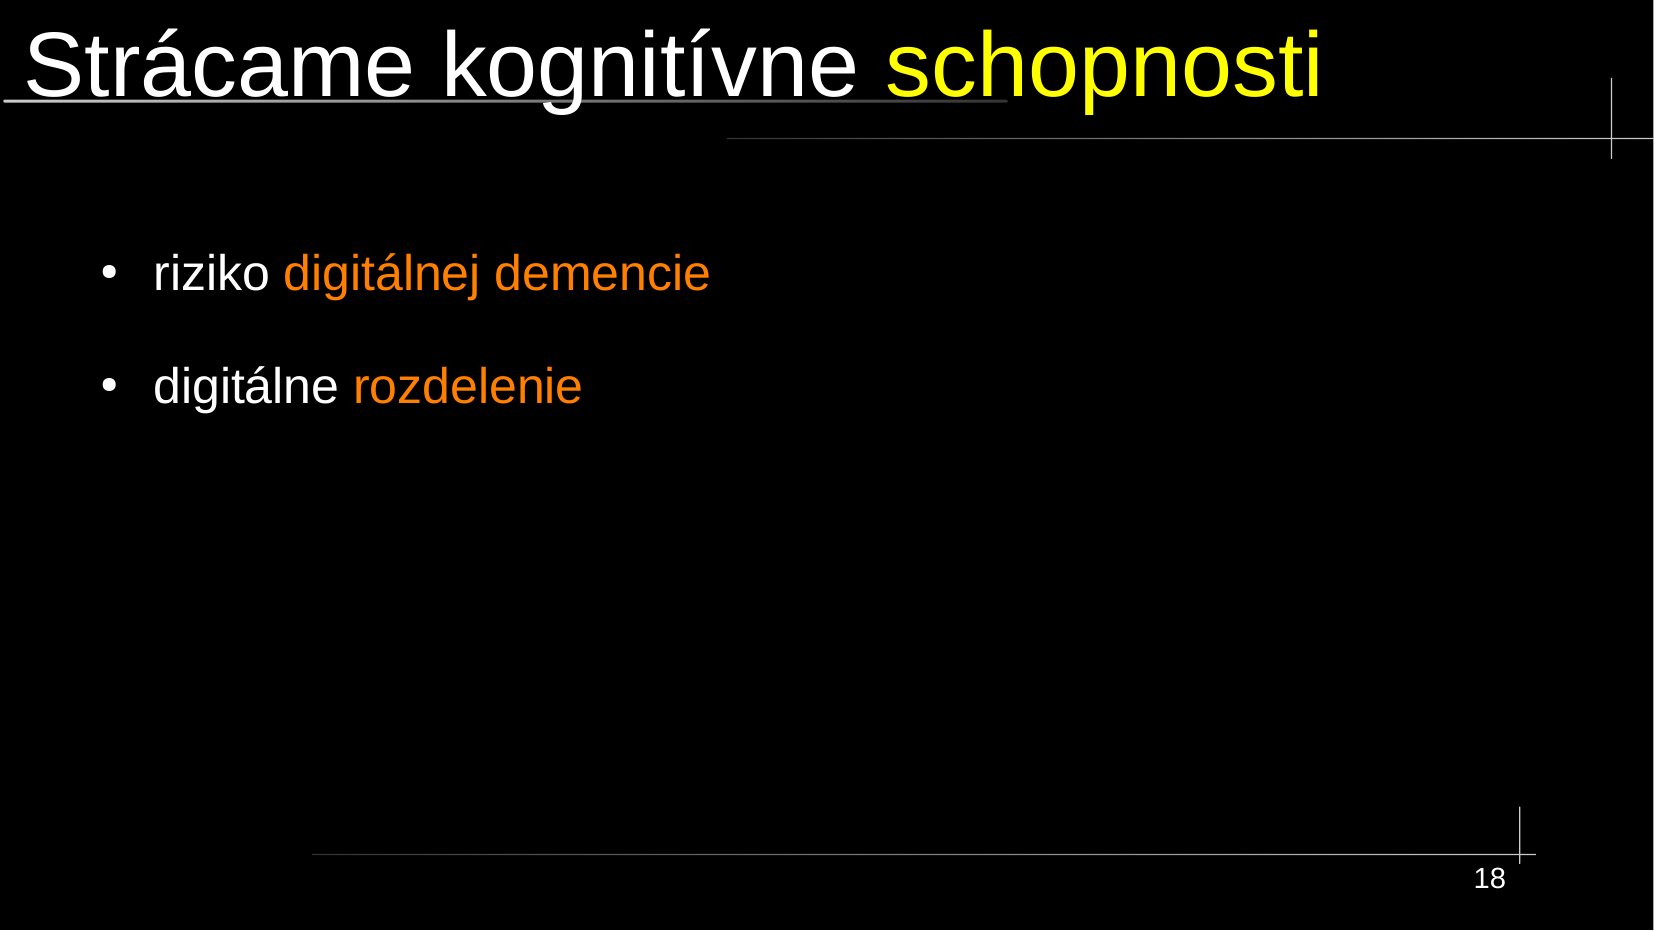

# Strácame kognitívne schopnosti
riziko digitálnej demencie
digitálne rozdelenie
18